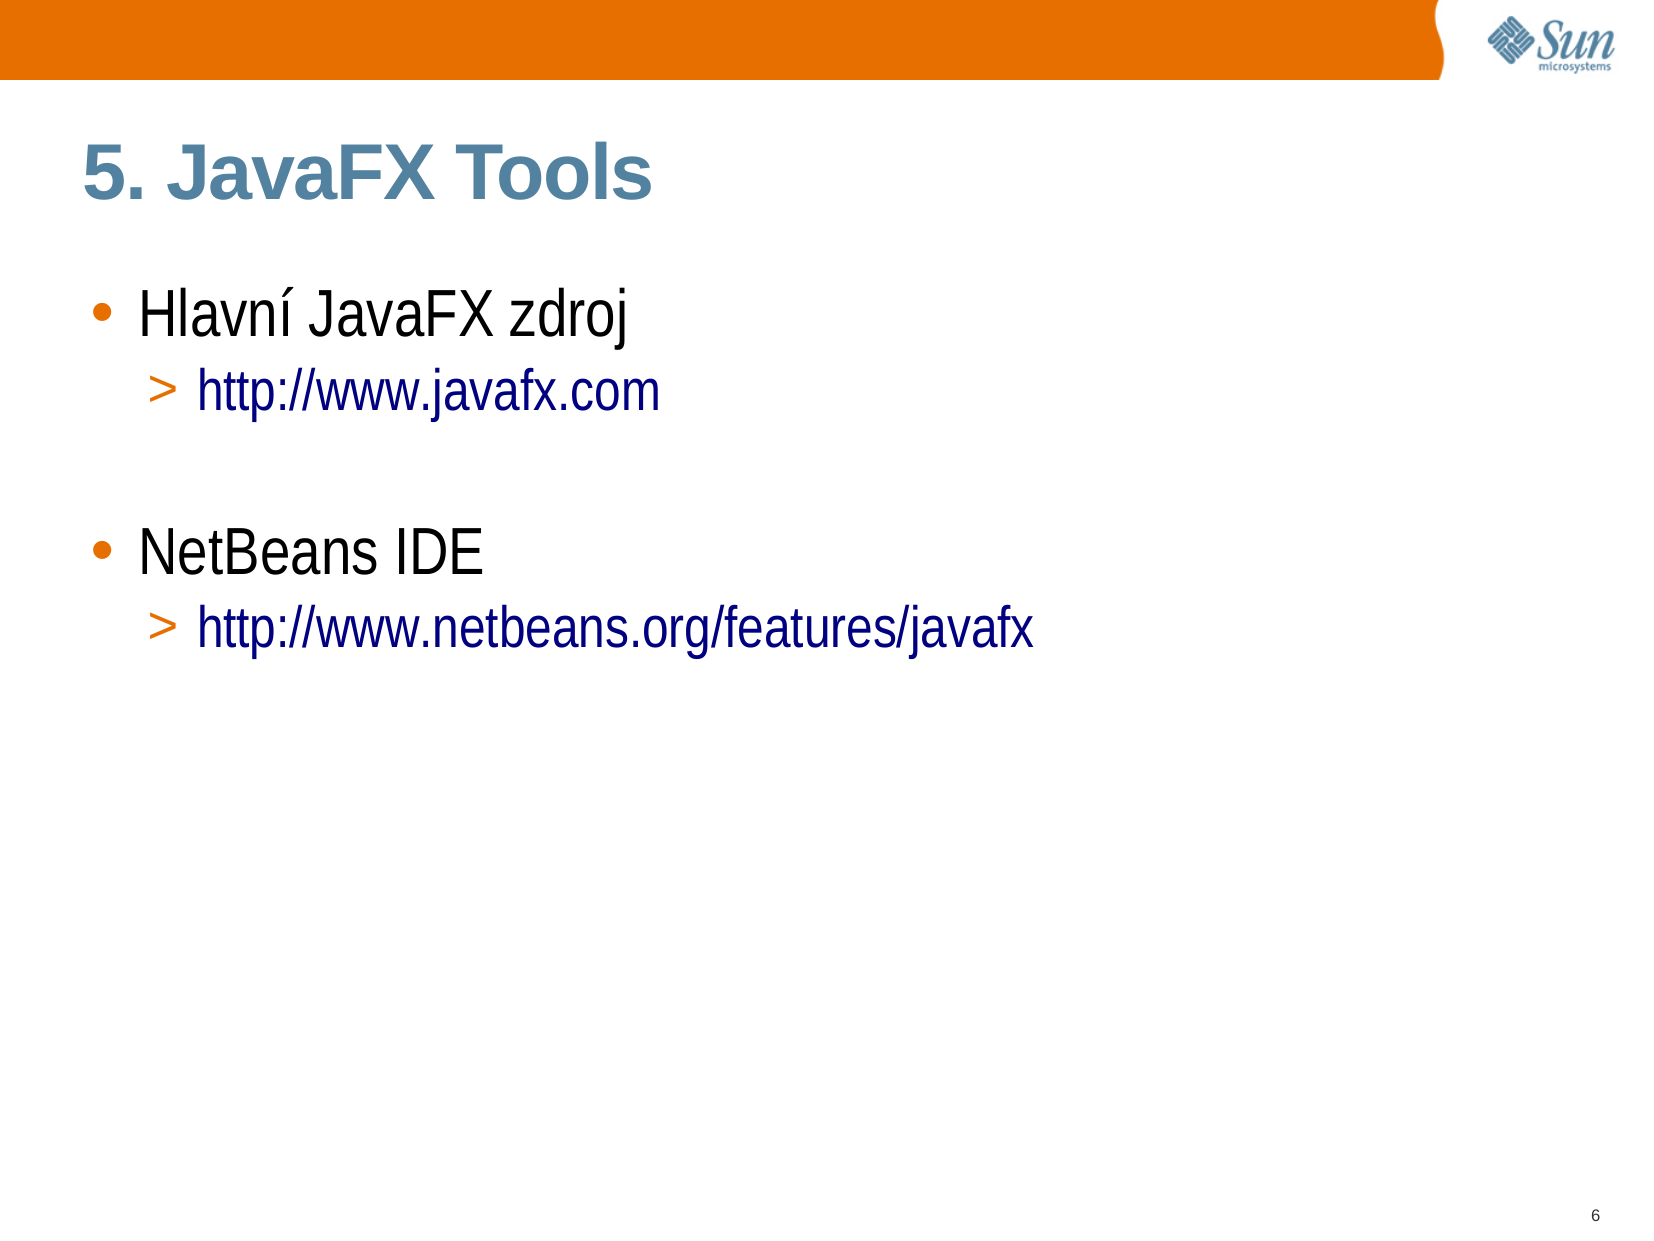

# 5. JavaFX Tools
Hlavní JavaFX zdroj
http://www.javafx.com
NetBeans IDE
http://www.netbeans.org/features/javafx